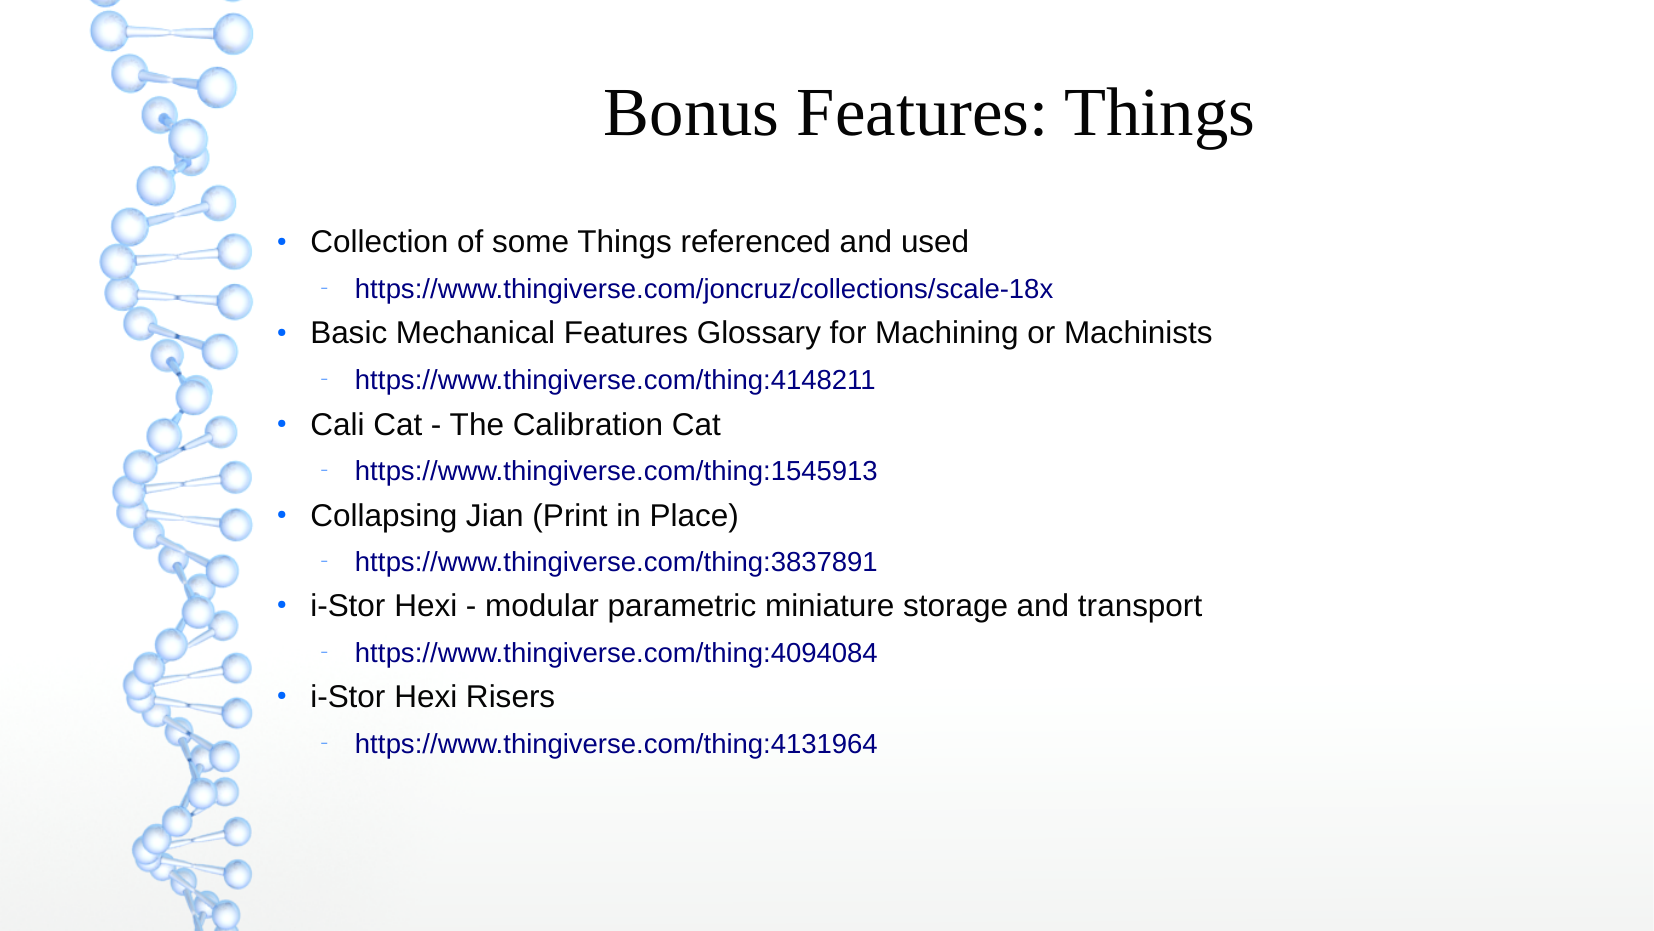

# Bonus Features: Things
Collection of some Things referenced and used
https://www.thingiverse.com/joncruz/collections/scale-18x
Basic Mechanical Features Glossary for Machining or Machinists
https://www.thingiverse.com/thing:4148211
Cali Cat - The Calibration Cat
https://www.thingiverse.com/thing:1545913
Collapsing Jian (Print in Place)
https://www.thingiverse.com/thing:3837891
i-Stor Hexi - modular parametric miniature storage and transport
https://www.thingiverse.com/thing:4094084
i-Stor Hexi Risers
https://www.thingiverse.com/thing:4131964